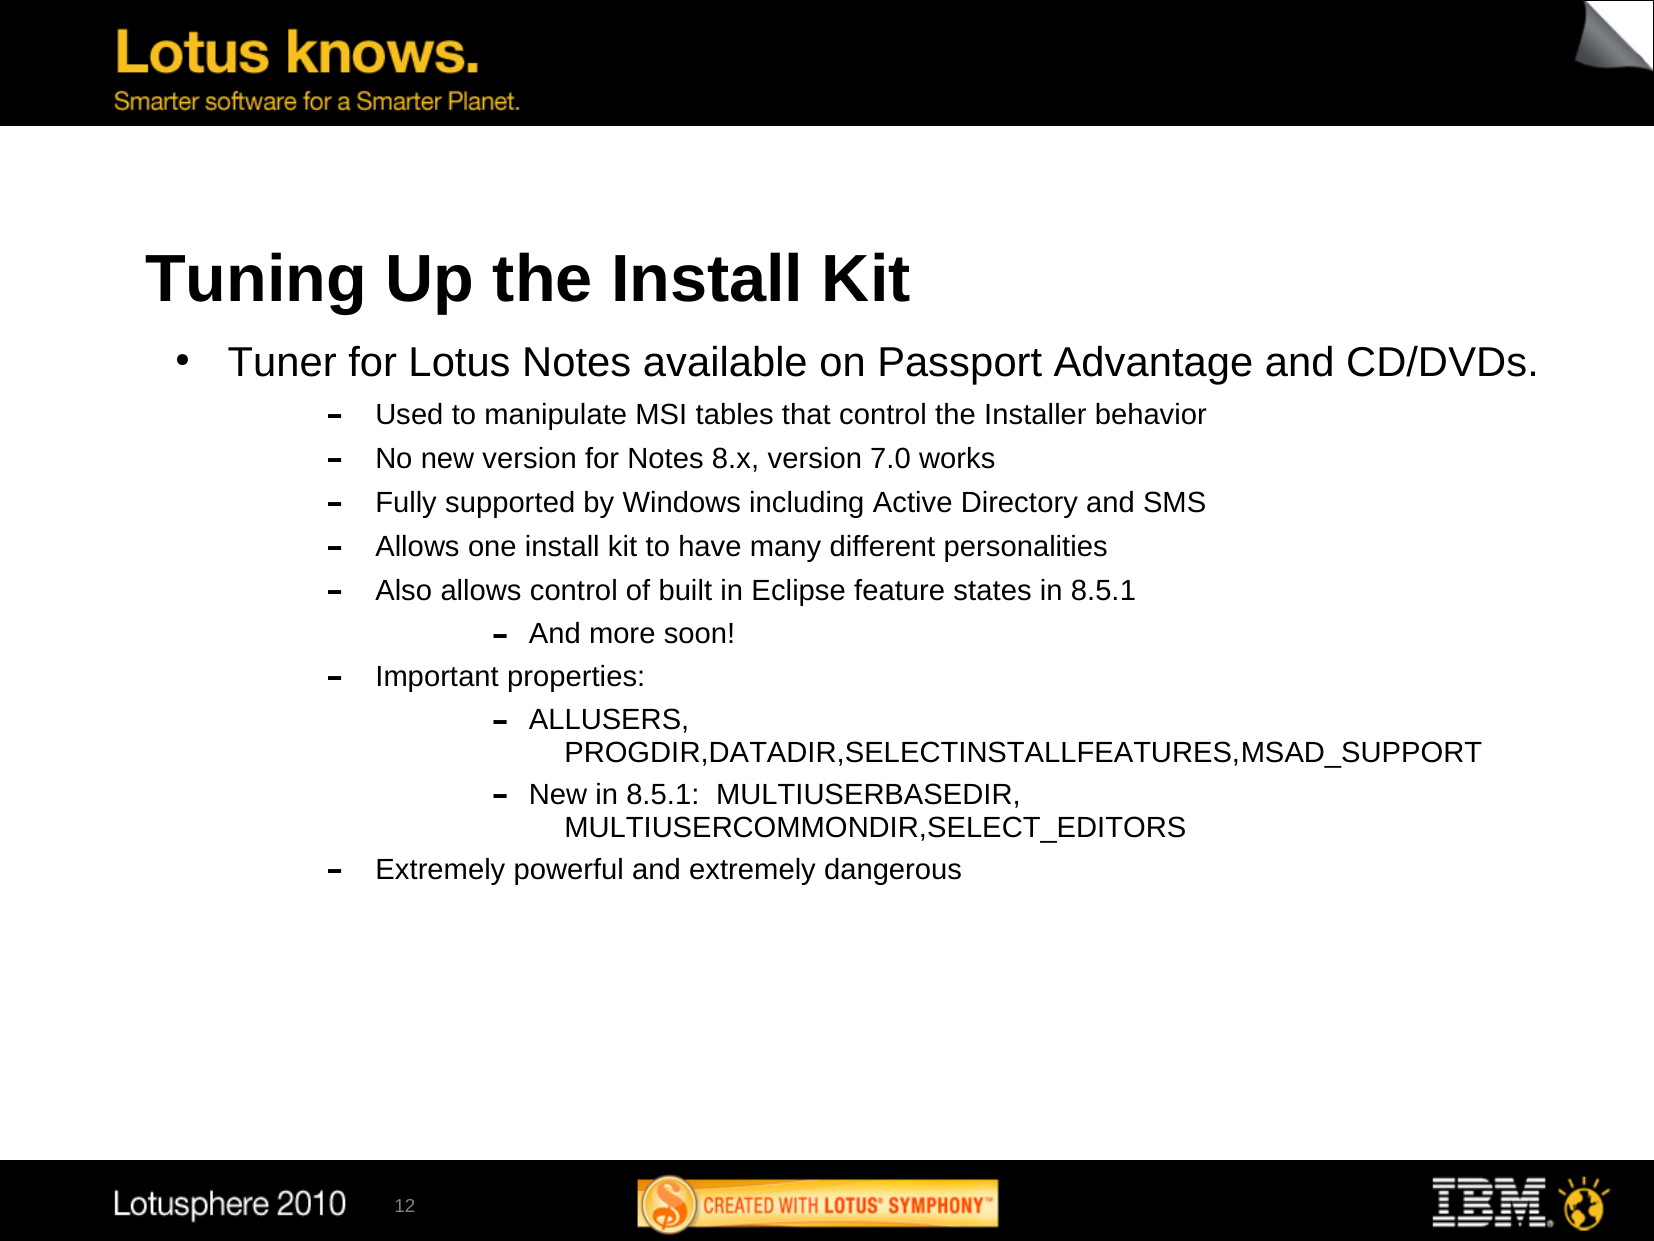

# Tuning Up the Install Kit
Tuner for Lotus Notes available on Passport Advantage and CD/DVDs.
Used to manipulate MSI tables that control the Installer behavior
No new version for Notes 8.x, version 7.0 works
Fully supported by Windows including Active Directory and SMS
Allows one install kit to have many different personalities
Also allows control of built in Eclipse feature states in 8.5.1
And more soon!
Important properties:
ALLUSERS, PROGDIR,DATADIR,SELECTINSTALLFEATURES,MSAD_SUPPORT
New in 8.5.1: MULTIUSERBASEDIR, MULTIUSERCOMMONDIR,SELECT_EDITORS
Extremely powerful and extremely dangerous
12